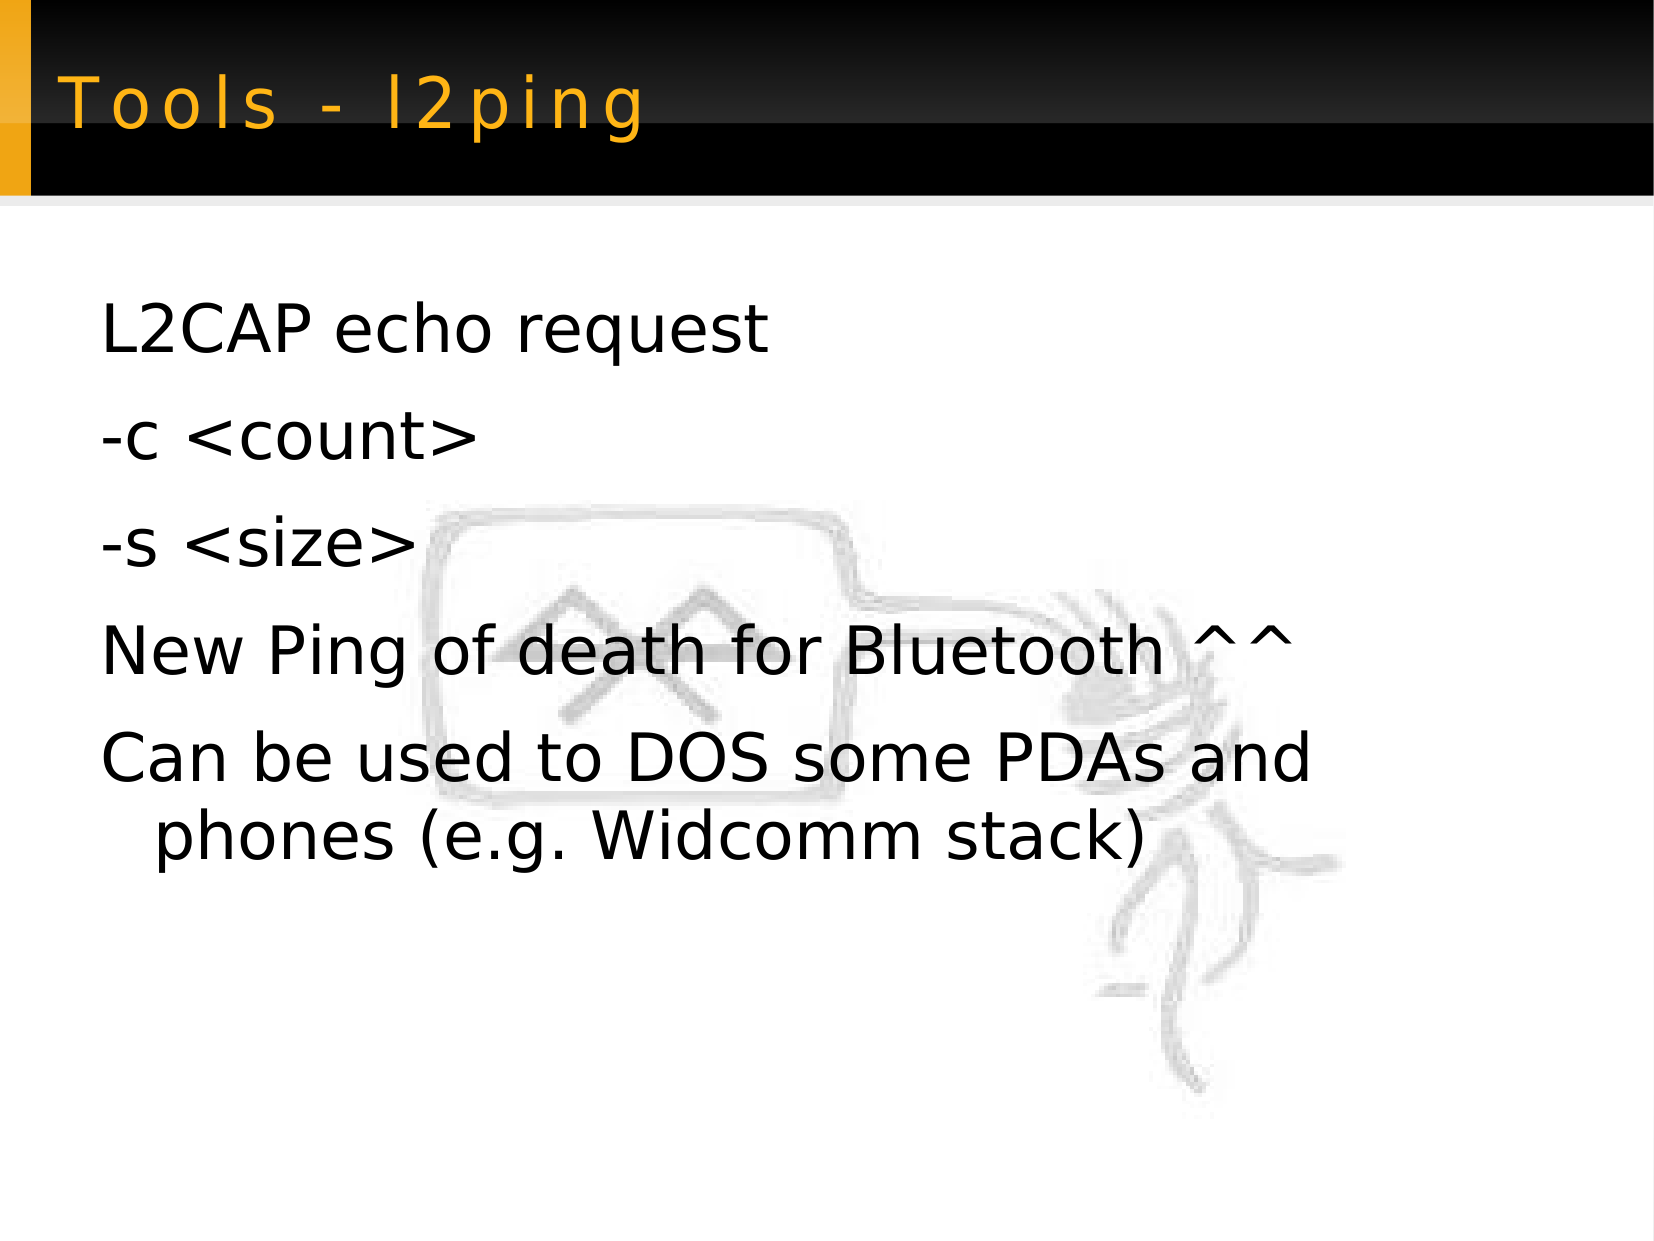

# Tools - l2ping
L2CAP echo request
-c <count>
-s <size>
New Ping of death for Bluetooth ^^
Can be used to DOS some PDAs and phones (e.g. Widcomm stack)